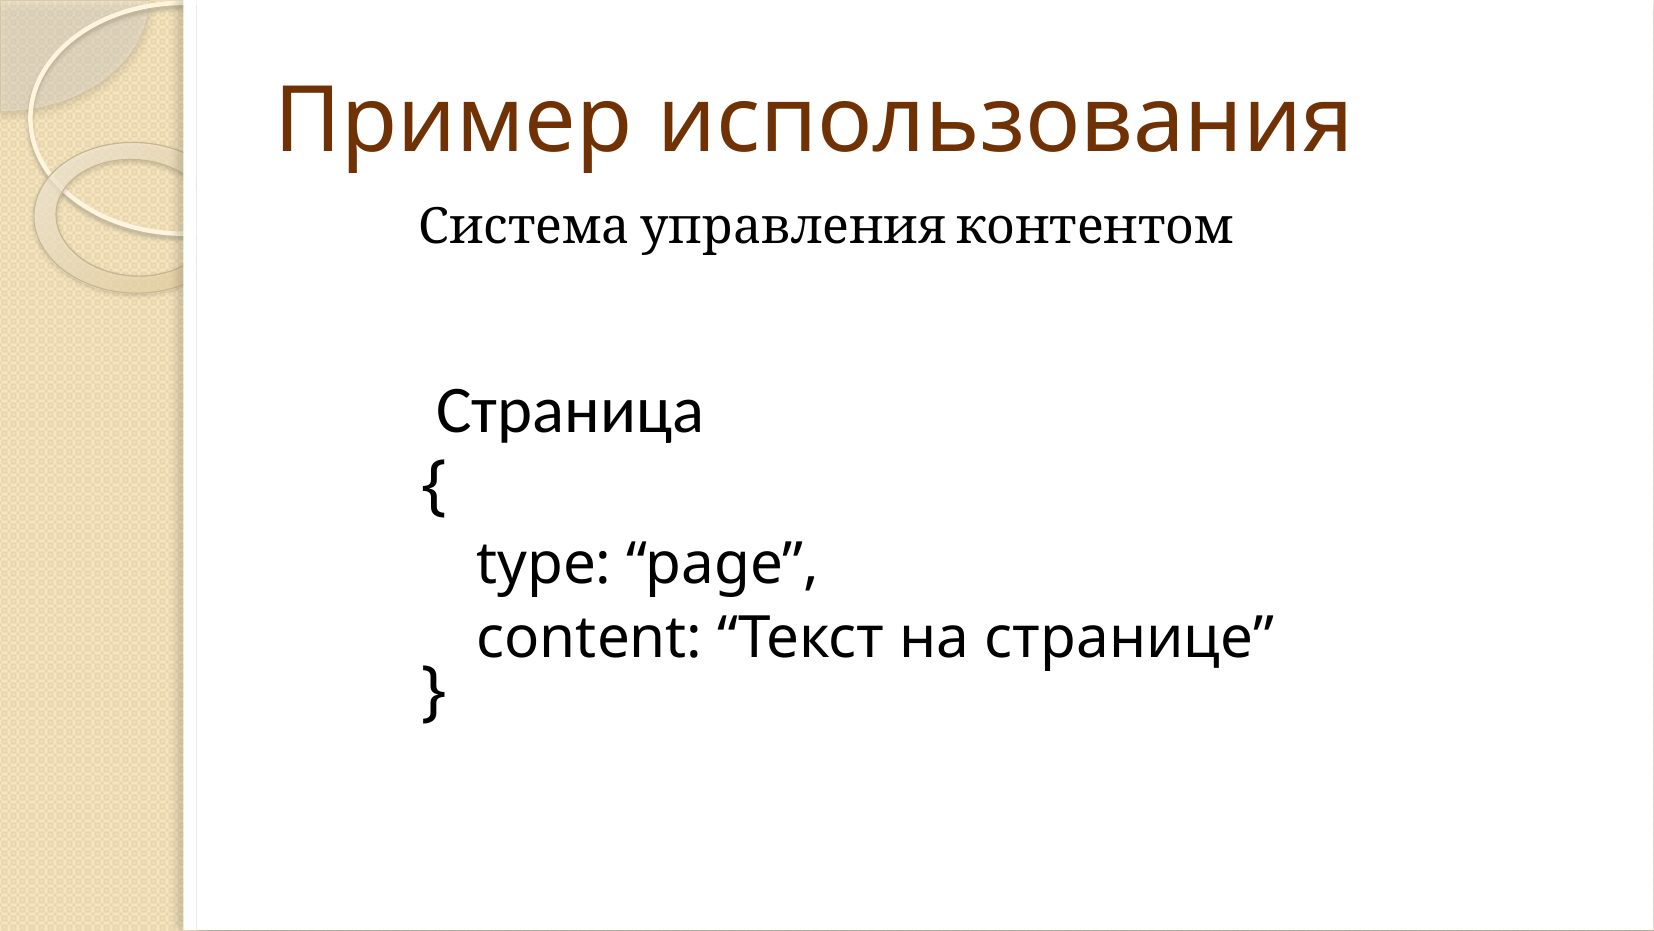

Пример использования
Система управления контентом
# Страница
{
type: “page”,
content: “Текст на странице”
}